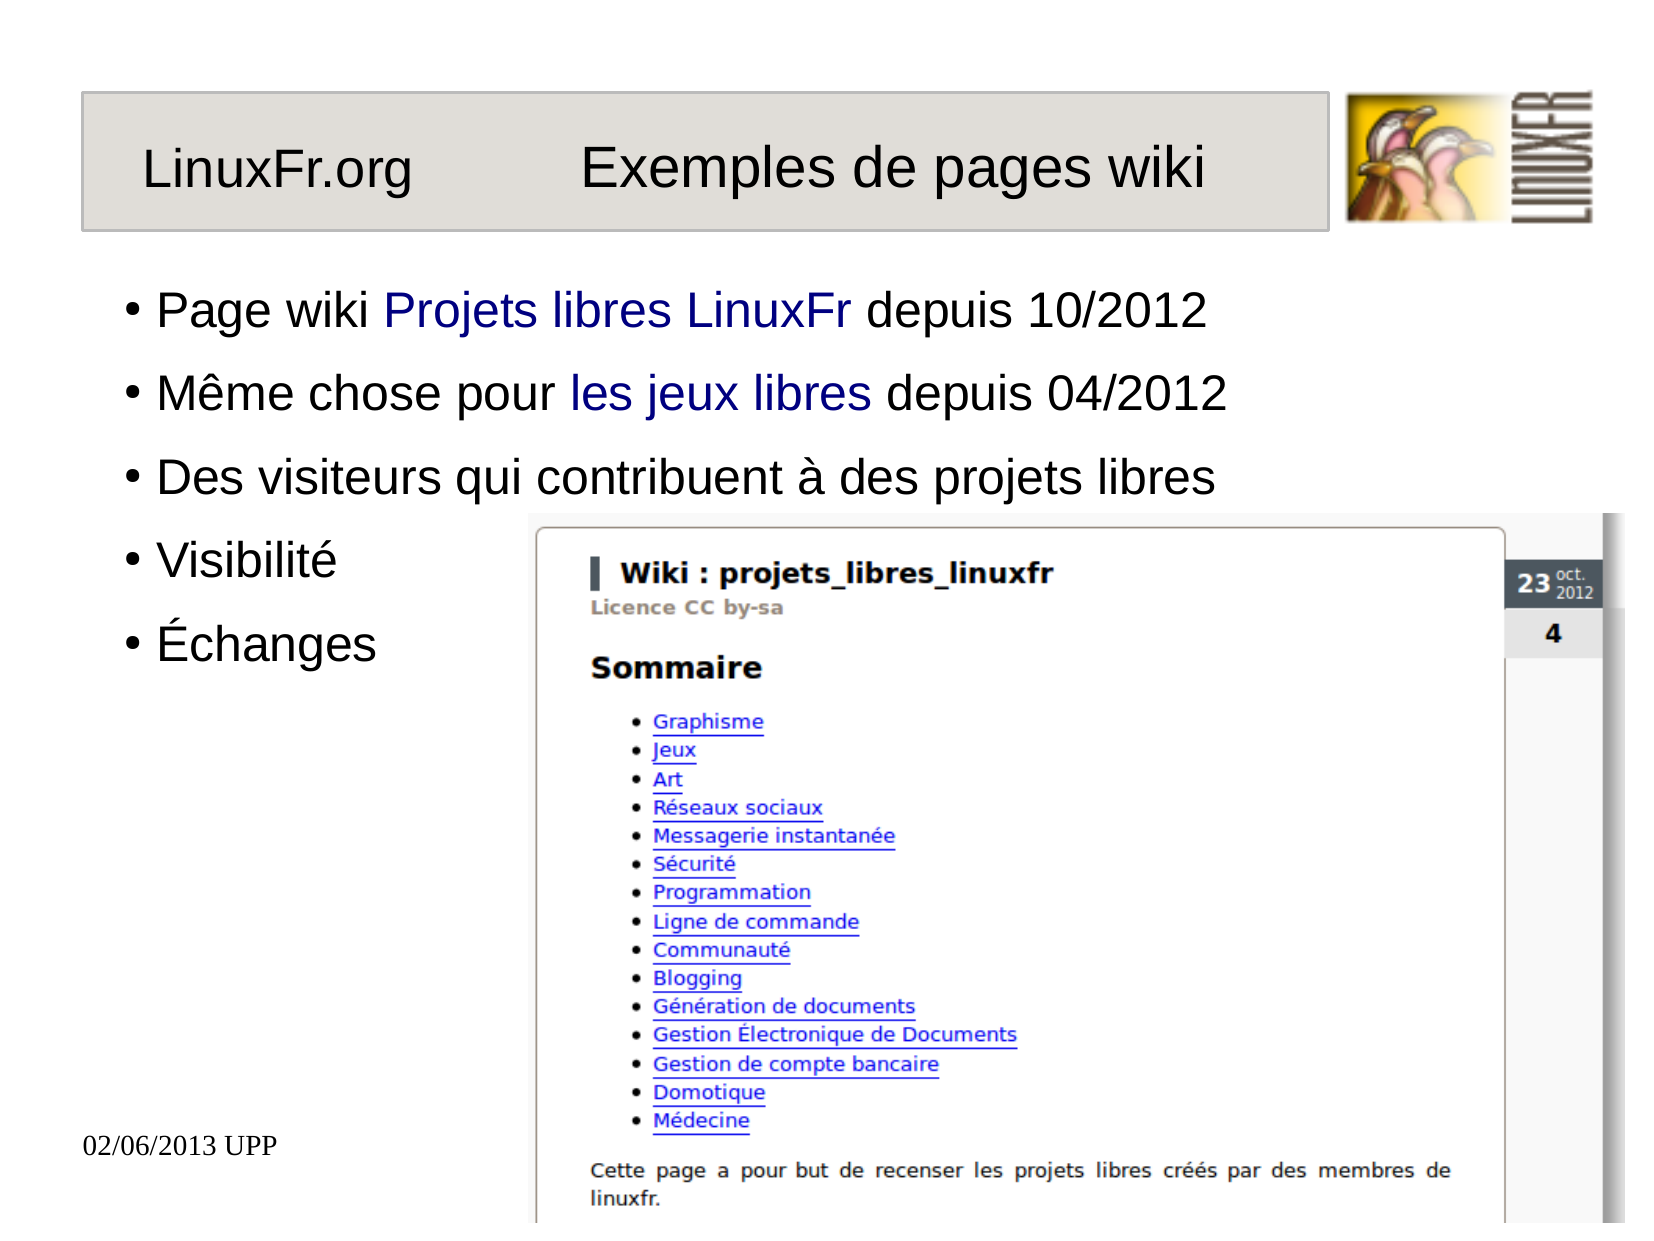

# LinuxFr.org Exemples de pages wiki
 Page wiki Projets libres LinuxFr depuis 10/2012
 Même chose pour les jeux libres depuis 04/2012
 Des visiteurs qui contribuent à des projets libres
 Visibilité
 Échanges